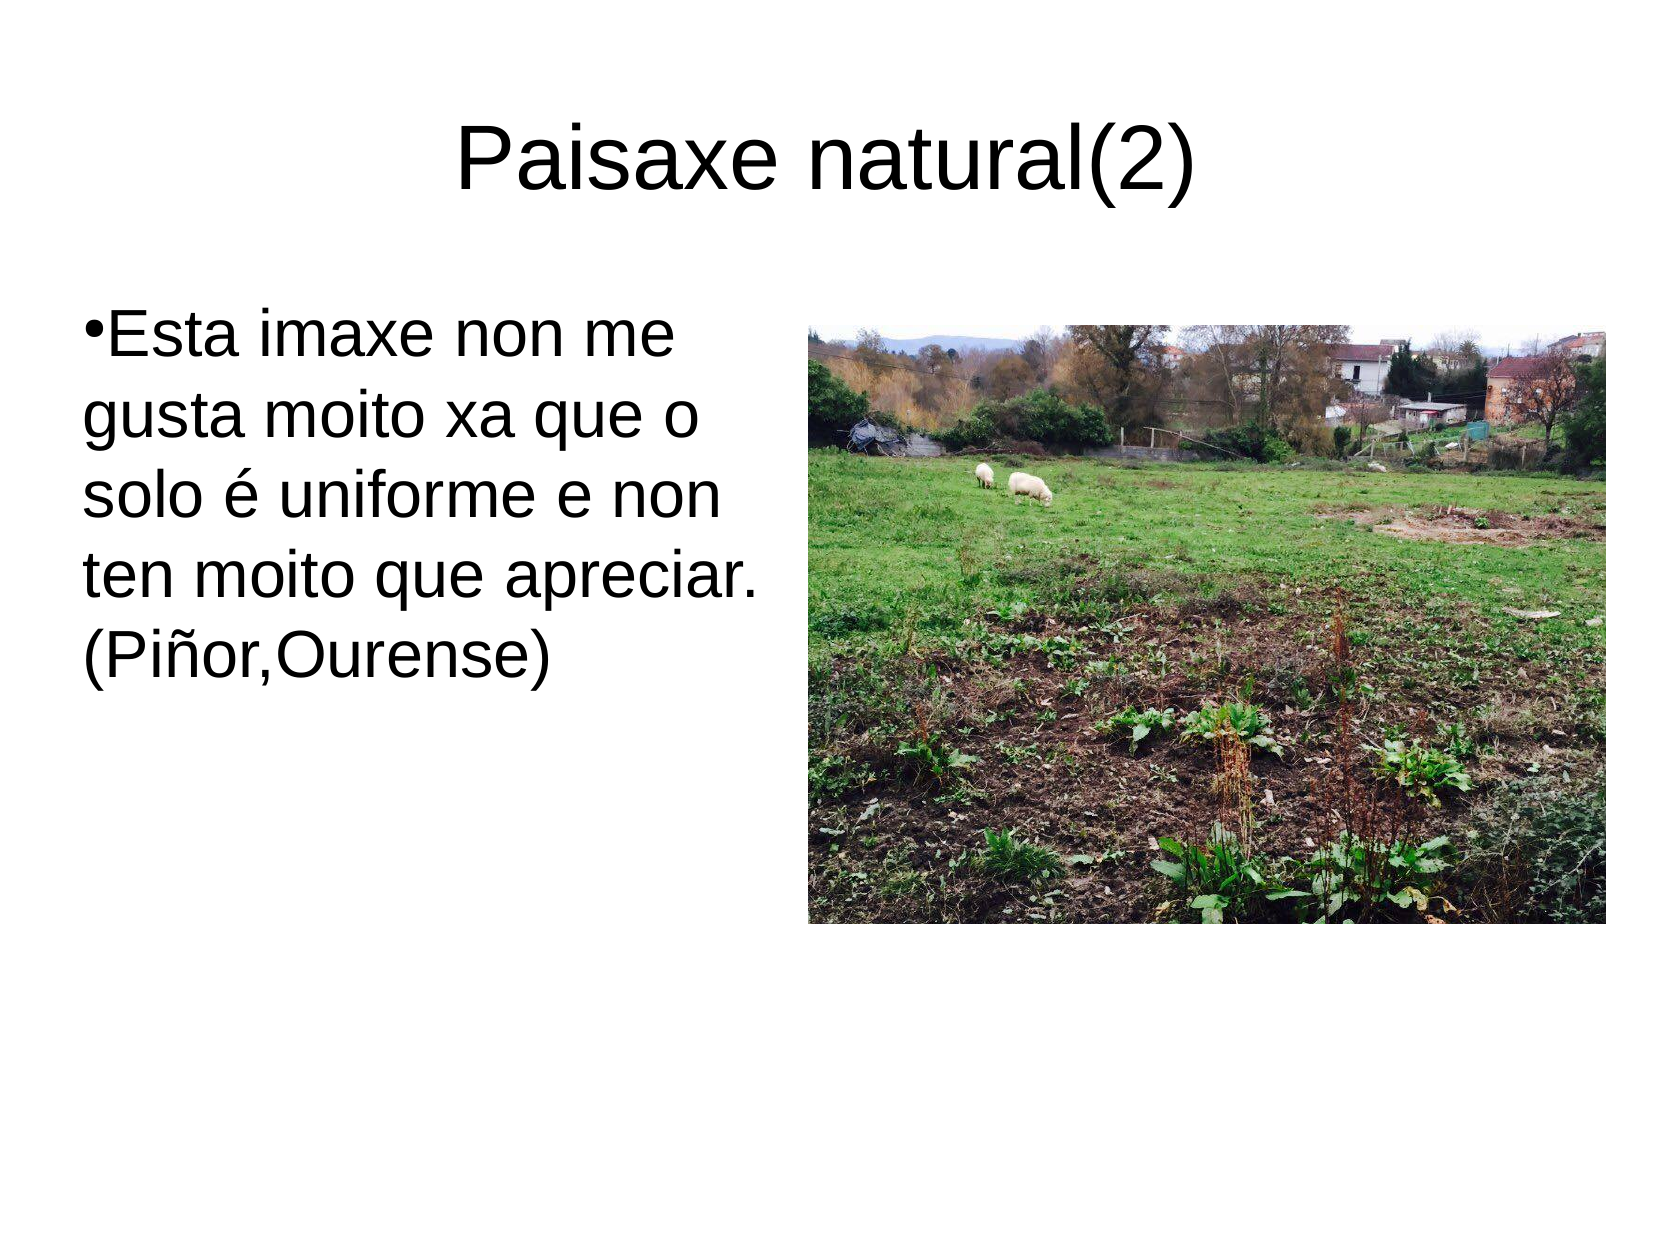

# Paisaxe natural(2)
Esta imaxe non me gusta moito xa que o solo é uniforme e non ten moito que apreciar.(Piñor,Ourense)